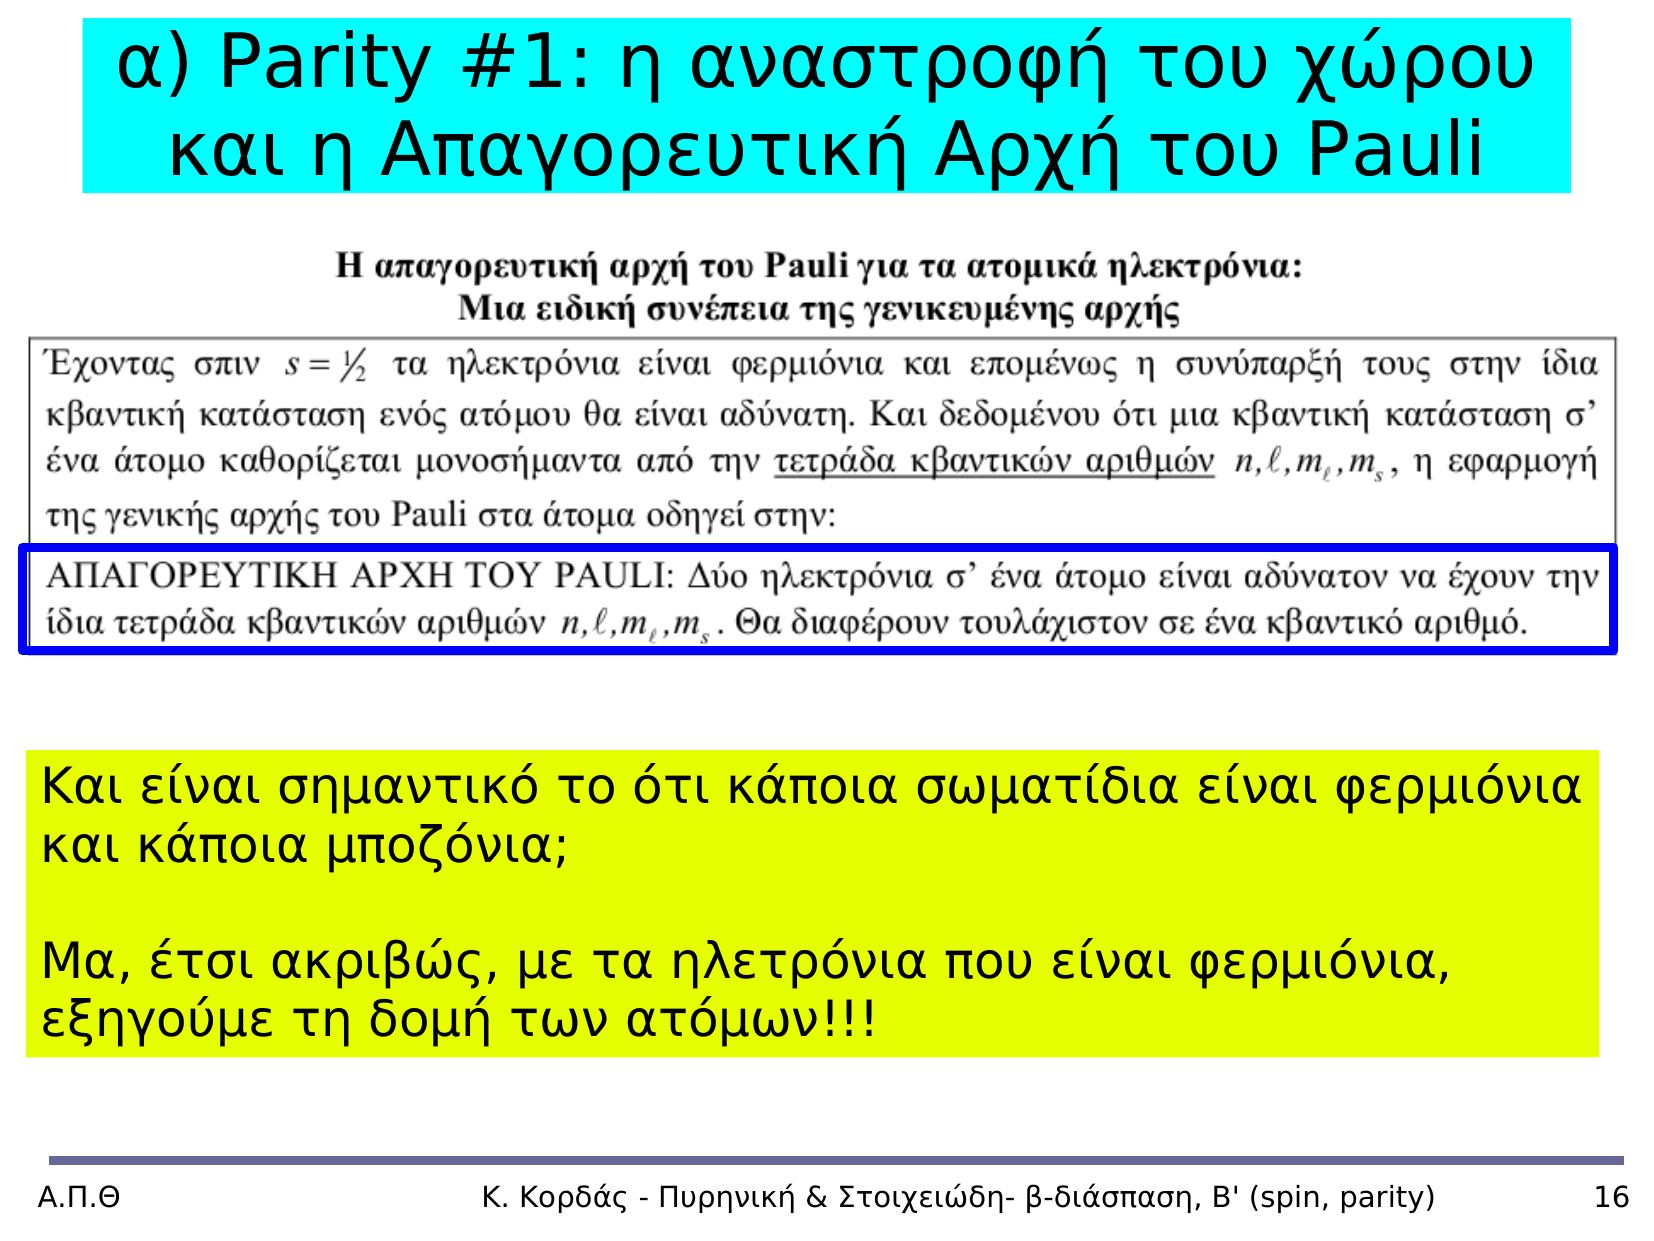

# α) Parity #1: η αναστροφή του χώρου και η Απαγορευτική Αρχή του Pauli
Και είναι σημαντικό το ότι κάποια σωματίδια είναι φερμιόνια
και κάποια μποζόνια;
Μα, έτσι ακριβώς, με τα ηλετρόνια που είναι φερμιόνια,
εξηγούμε τη δομή των ατόμων!!!
Α.Π.Θ
Κ. Κορδάς - Πυρηνική & Στοιχειώδη- β-διάσπαση, B' (spin, parity)
16